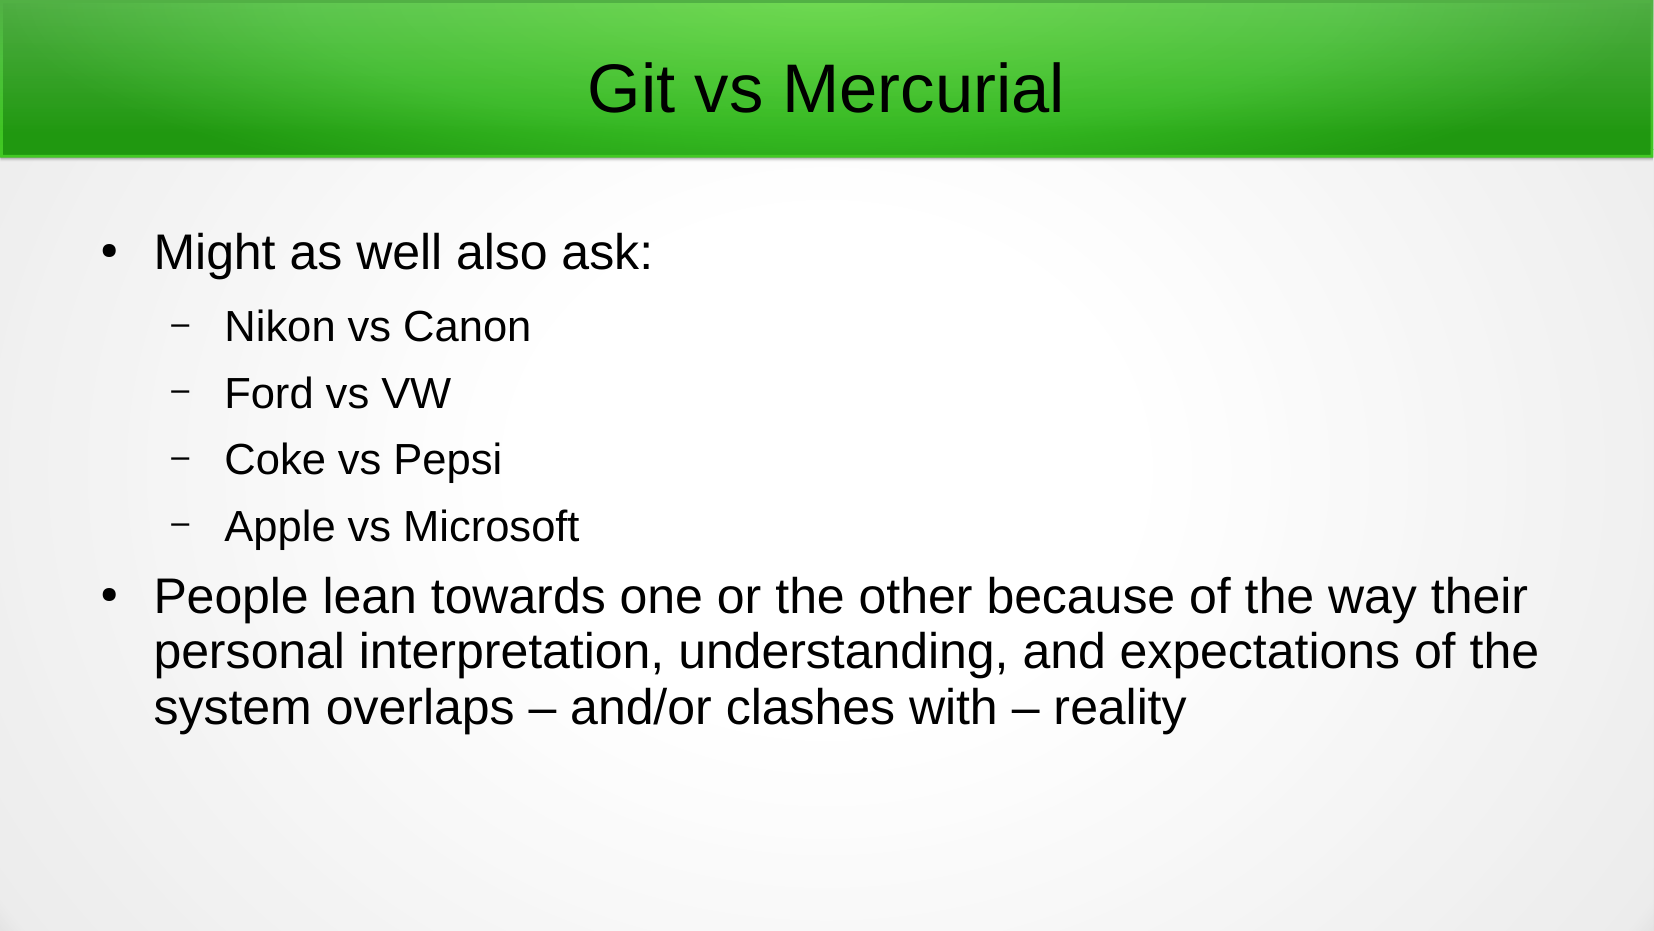

# Git vs Mercurial
Might as well also ask:
Nikon vs Canon
Ford vs VW
Coke vs Pepsi
Apple vs Microsoft
People lean towards one or the other because of the way their personal interpretation, understanding, and expectations of the system overlaps – and/or clashes with – reality